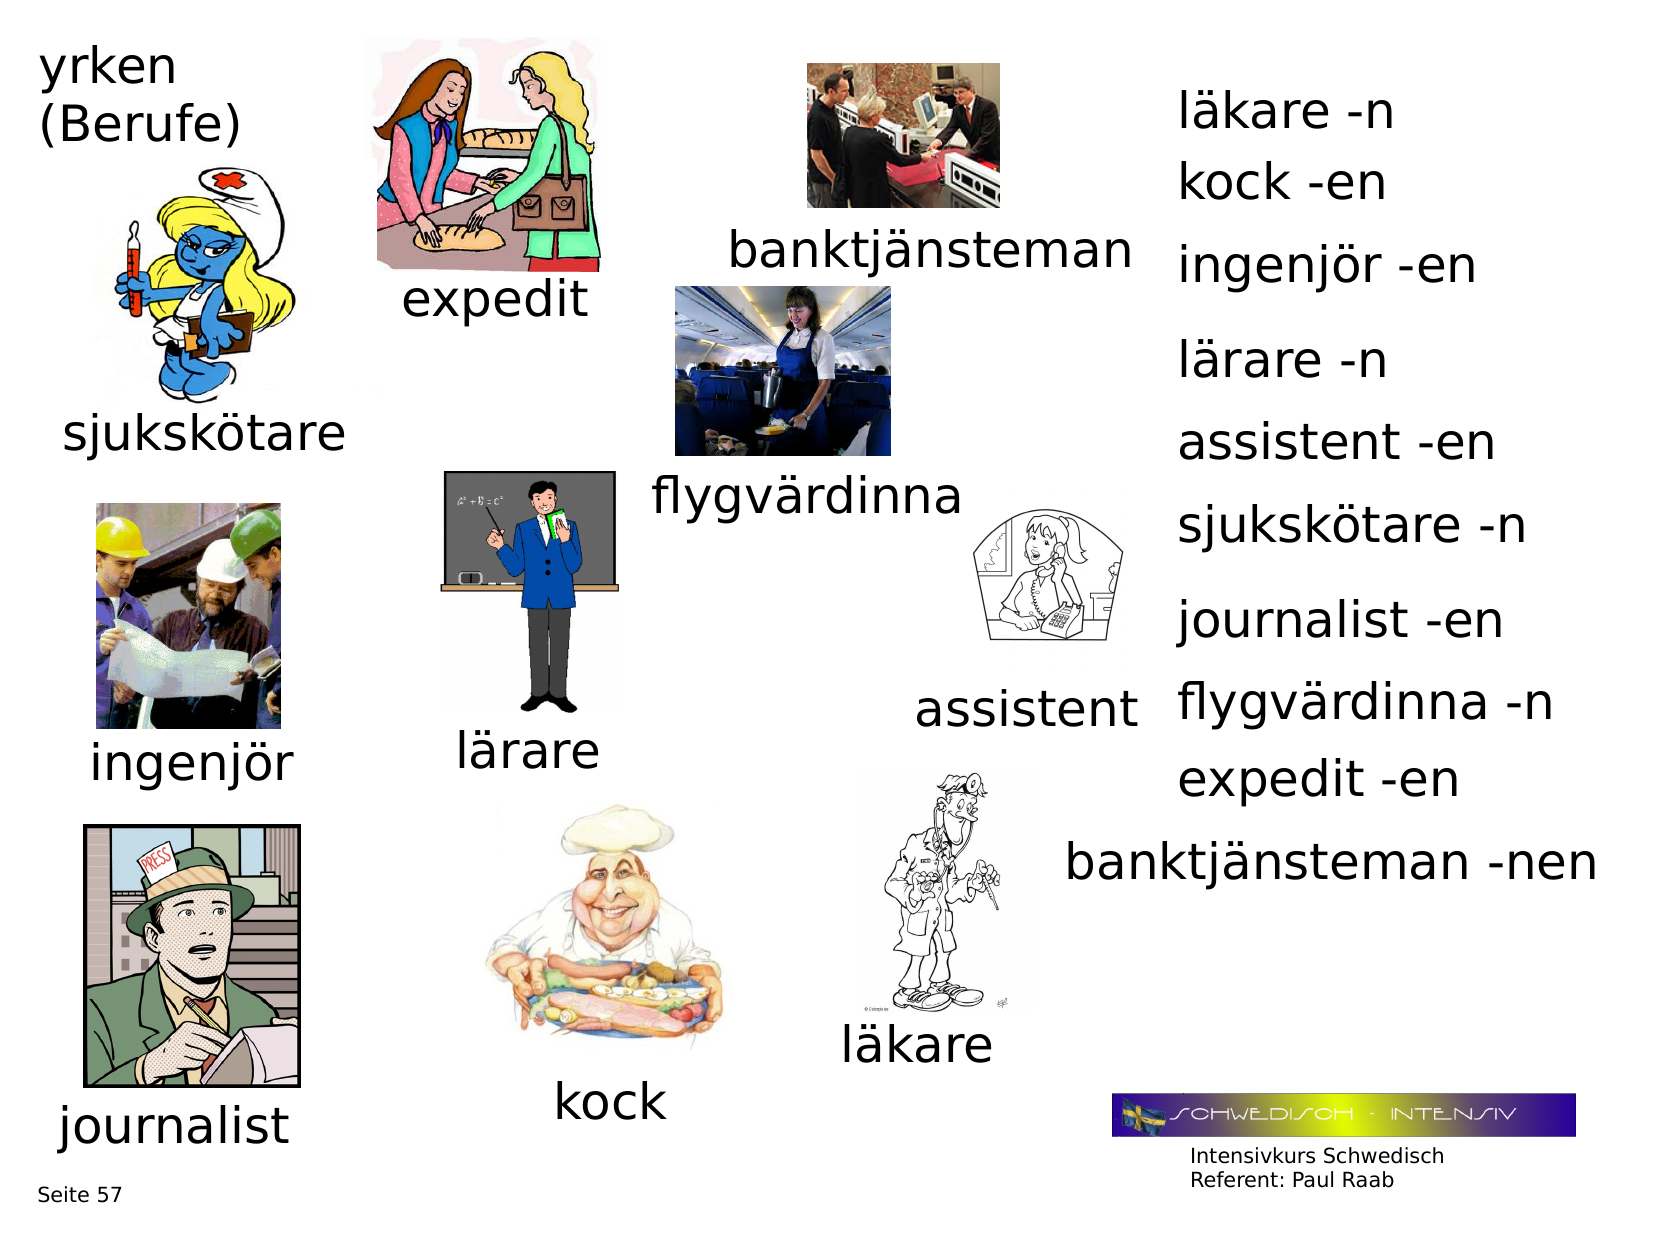

yrken
(Berufe)
läkare -n
kock -en
banktjänsteman
ingenjör -en
expedit
lärare -n
sjukskötare
assistent -en
flygvärdinna
sjukskötare -n
journalist -en
flygvärdinna -n
assistent
lärare
ingenjör
expedit -en
banktjänsteman -nen
läkare
kock
journalist